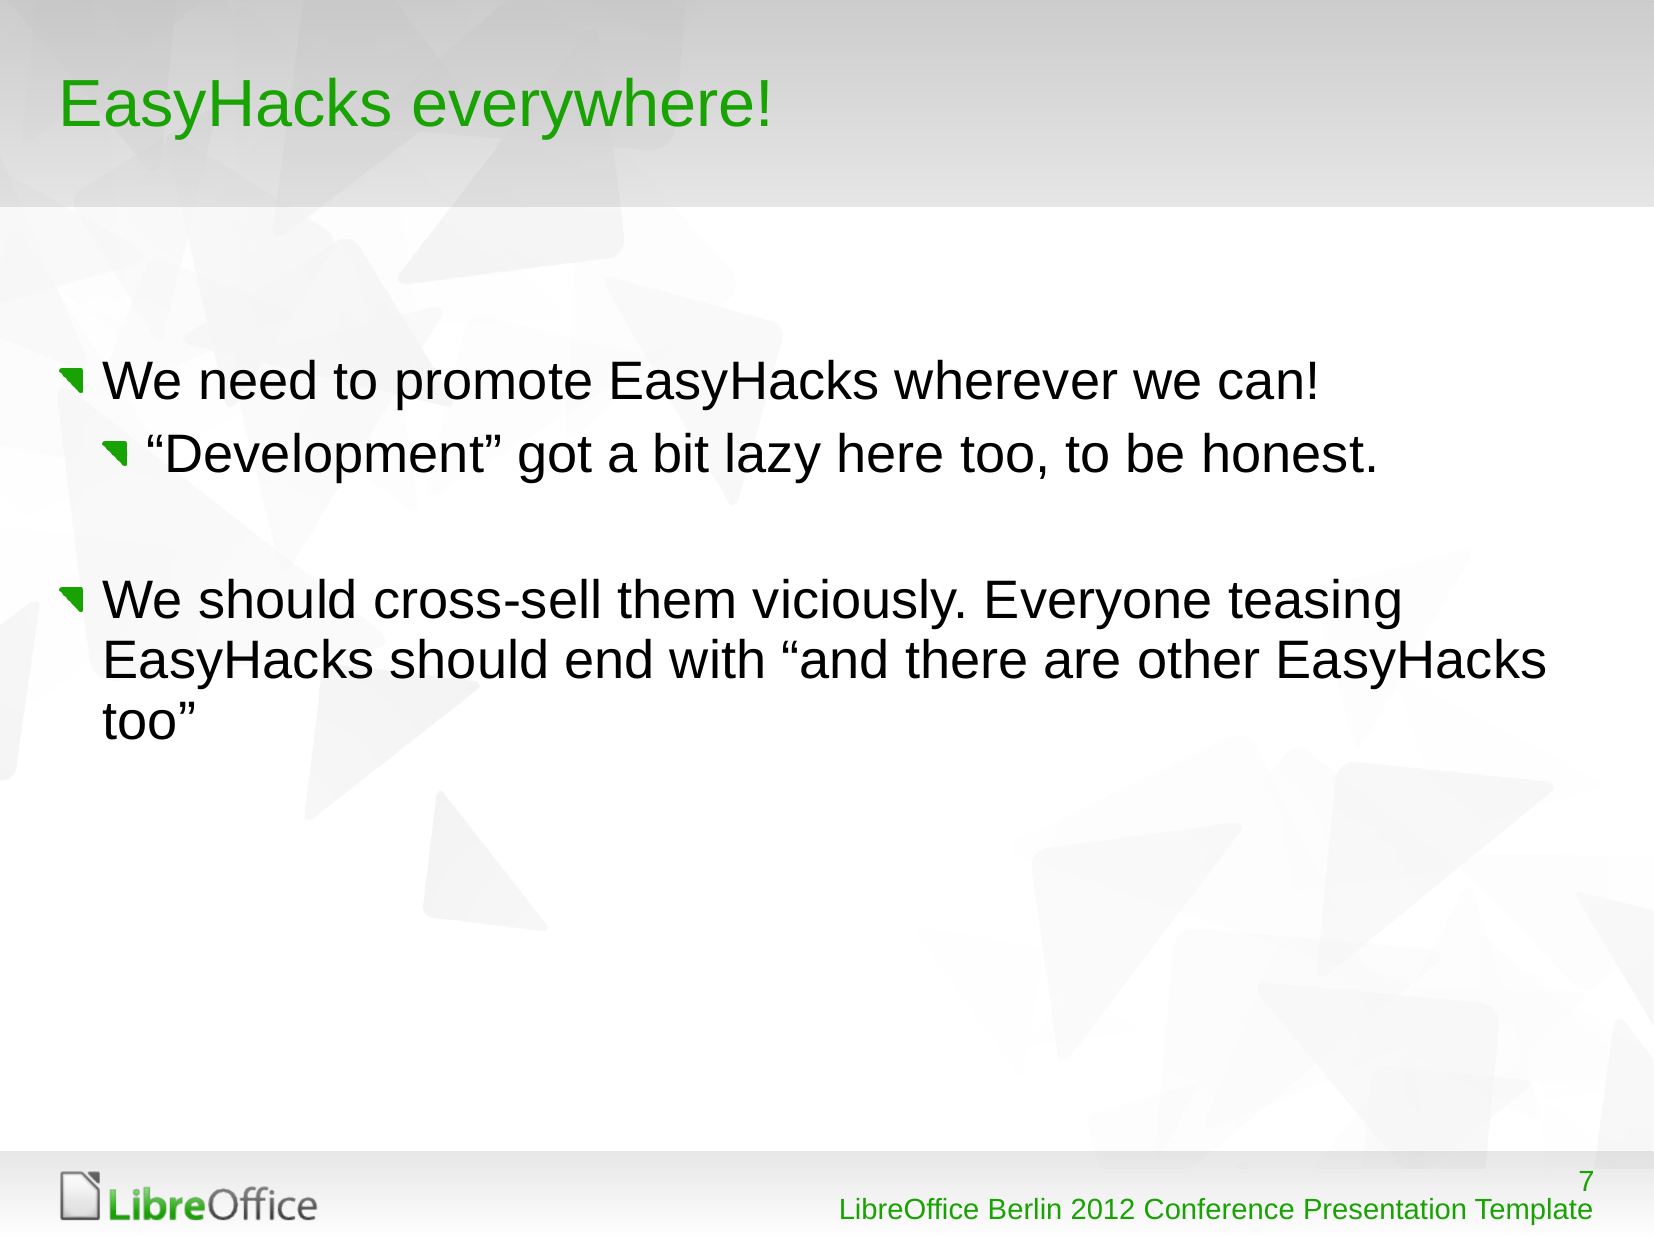

# EasyHacks everywhere!
We need to promote EasyHacks wherever we can!
“Development” got a bit lazy here too, to be honest.
We should cross-sell them viciously. Everyone teasing EasyHacks should end with “and there are other EasyHacks too”
7
LibreOffice Berlin 2012 Conference Presentation Template